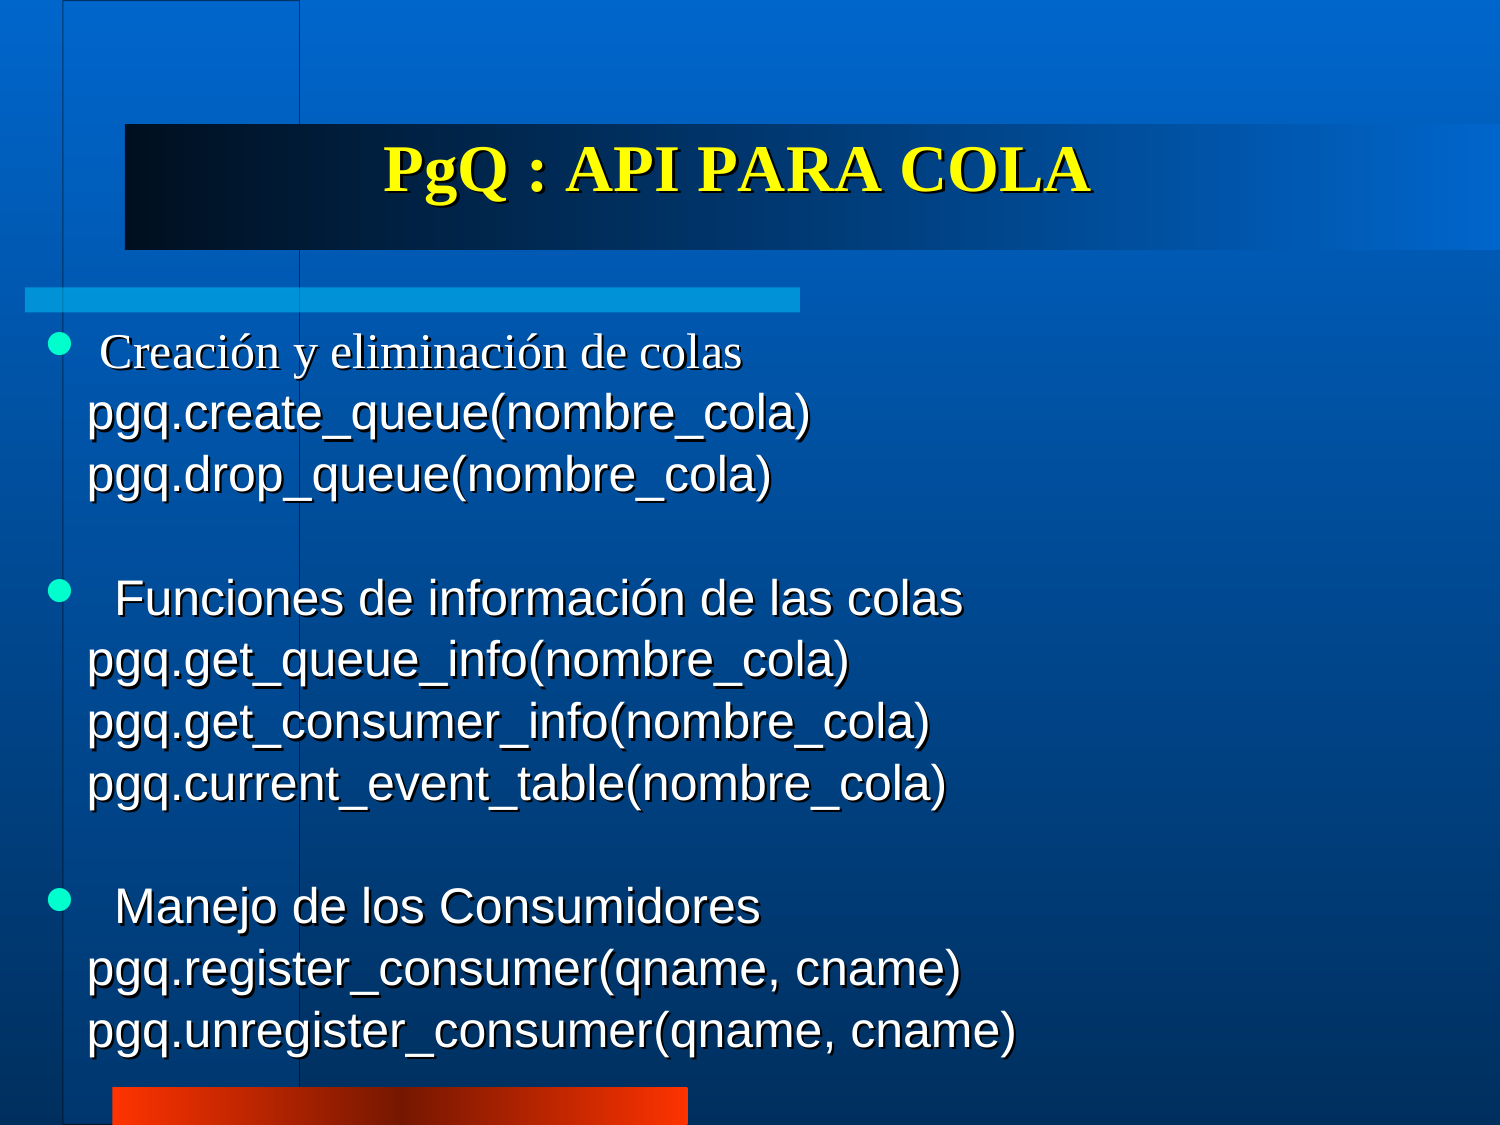

# PgQ : API PARA COLA
Creación y eliminación de colas
 pgq.create_queue(nombre_cola)
 pgq.drop_queue(nombre_cola)
 Funciones de información de las colas
 pgq.get_queue_info(nombre_cola)
 pgq.get_consumer_info(nombre_cola)
 pgq.current_event_table(nombre_cola)
 Manejo de los Consumidores
 pgq.register_consumer(qname, cname)
 pgq.unregister_consumer(qname, cname)